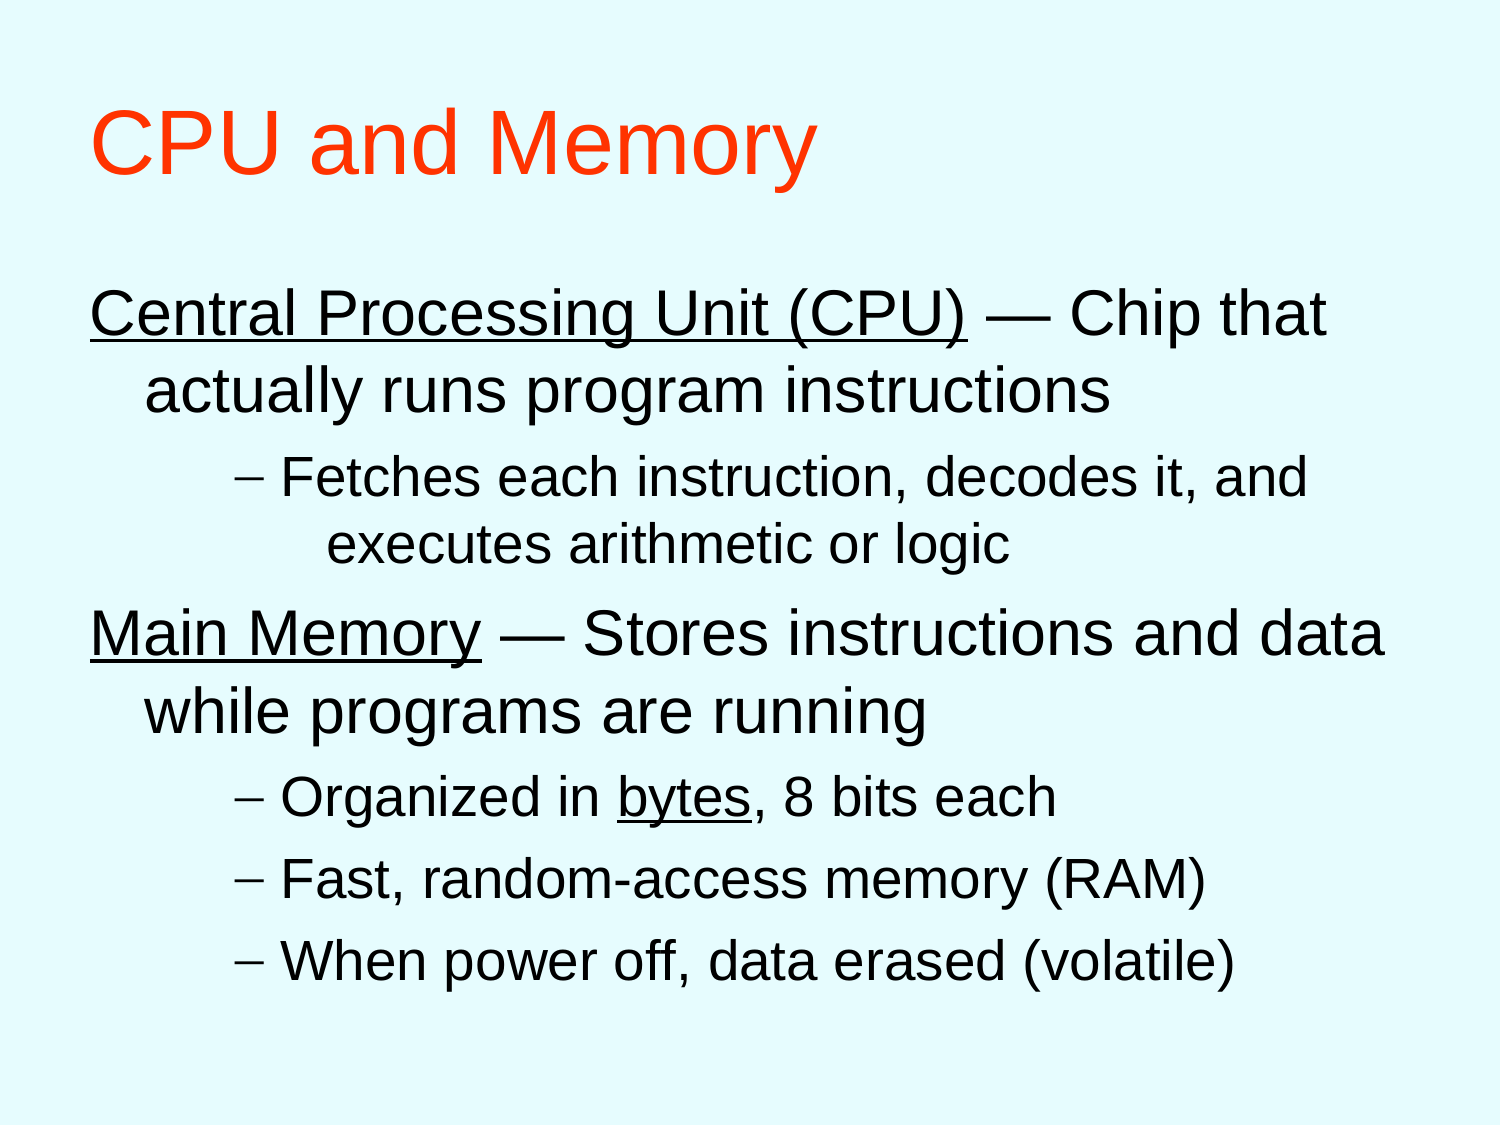

# CPU and Memory
Central Processing Unit (CPU) — Chip that actually runs program instructions
Fetches each instruction, decodes it, and executes arithmetic or logic
Main Memory — Stores instructions and data while programs are running
Organized in bytes, 8 bits each
Fast, random-access memory (RAM)
When power off, data erased (volatile)